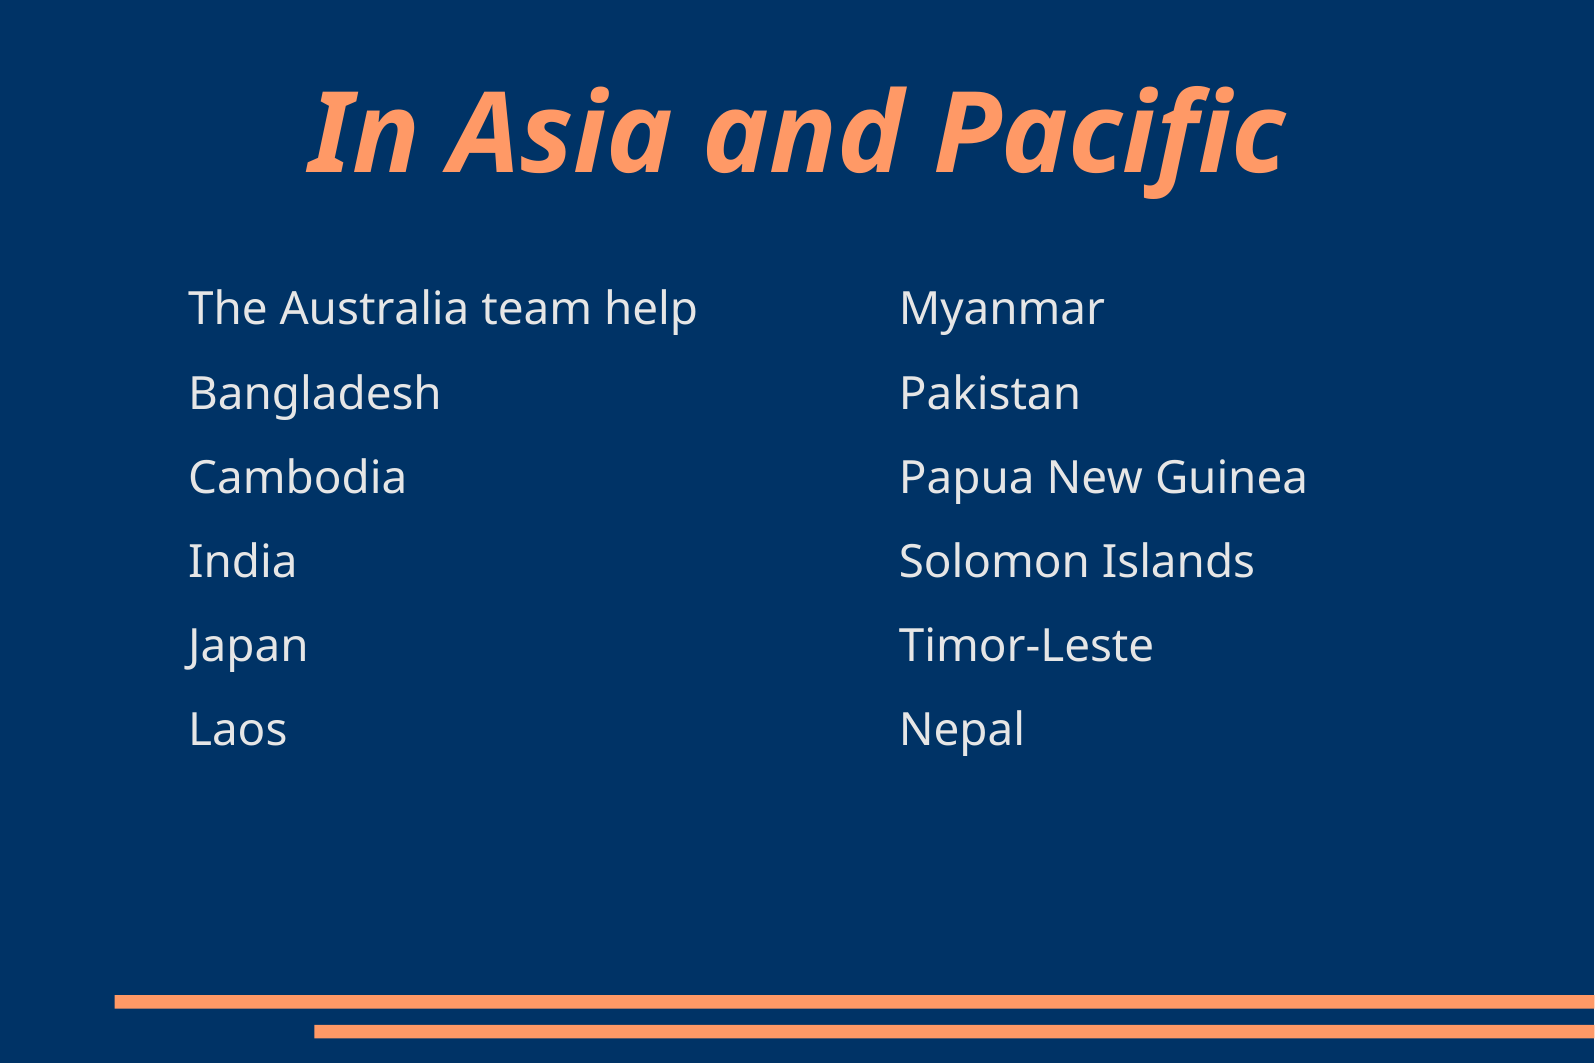

# In Asia and Pacific
The Australia team help
Bangladesh
Cambodia
India
Japan
Laos
Myanmar
Pakistan
Papua New Guinea
Solomon Islands
Timor-Leste
Nepal